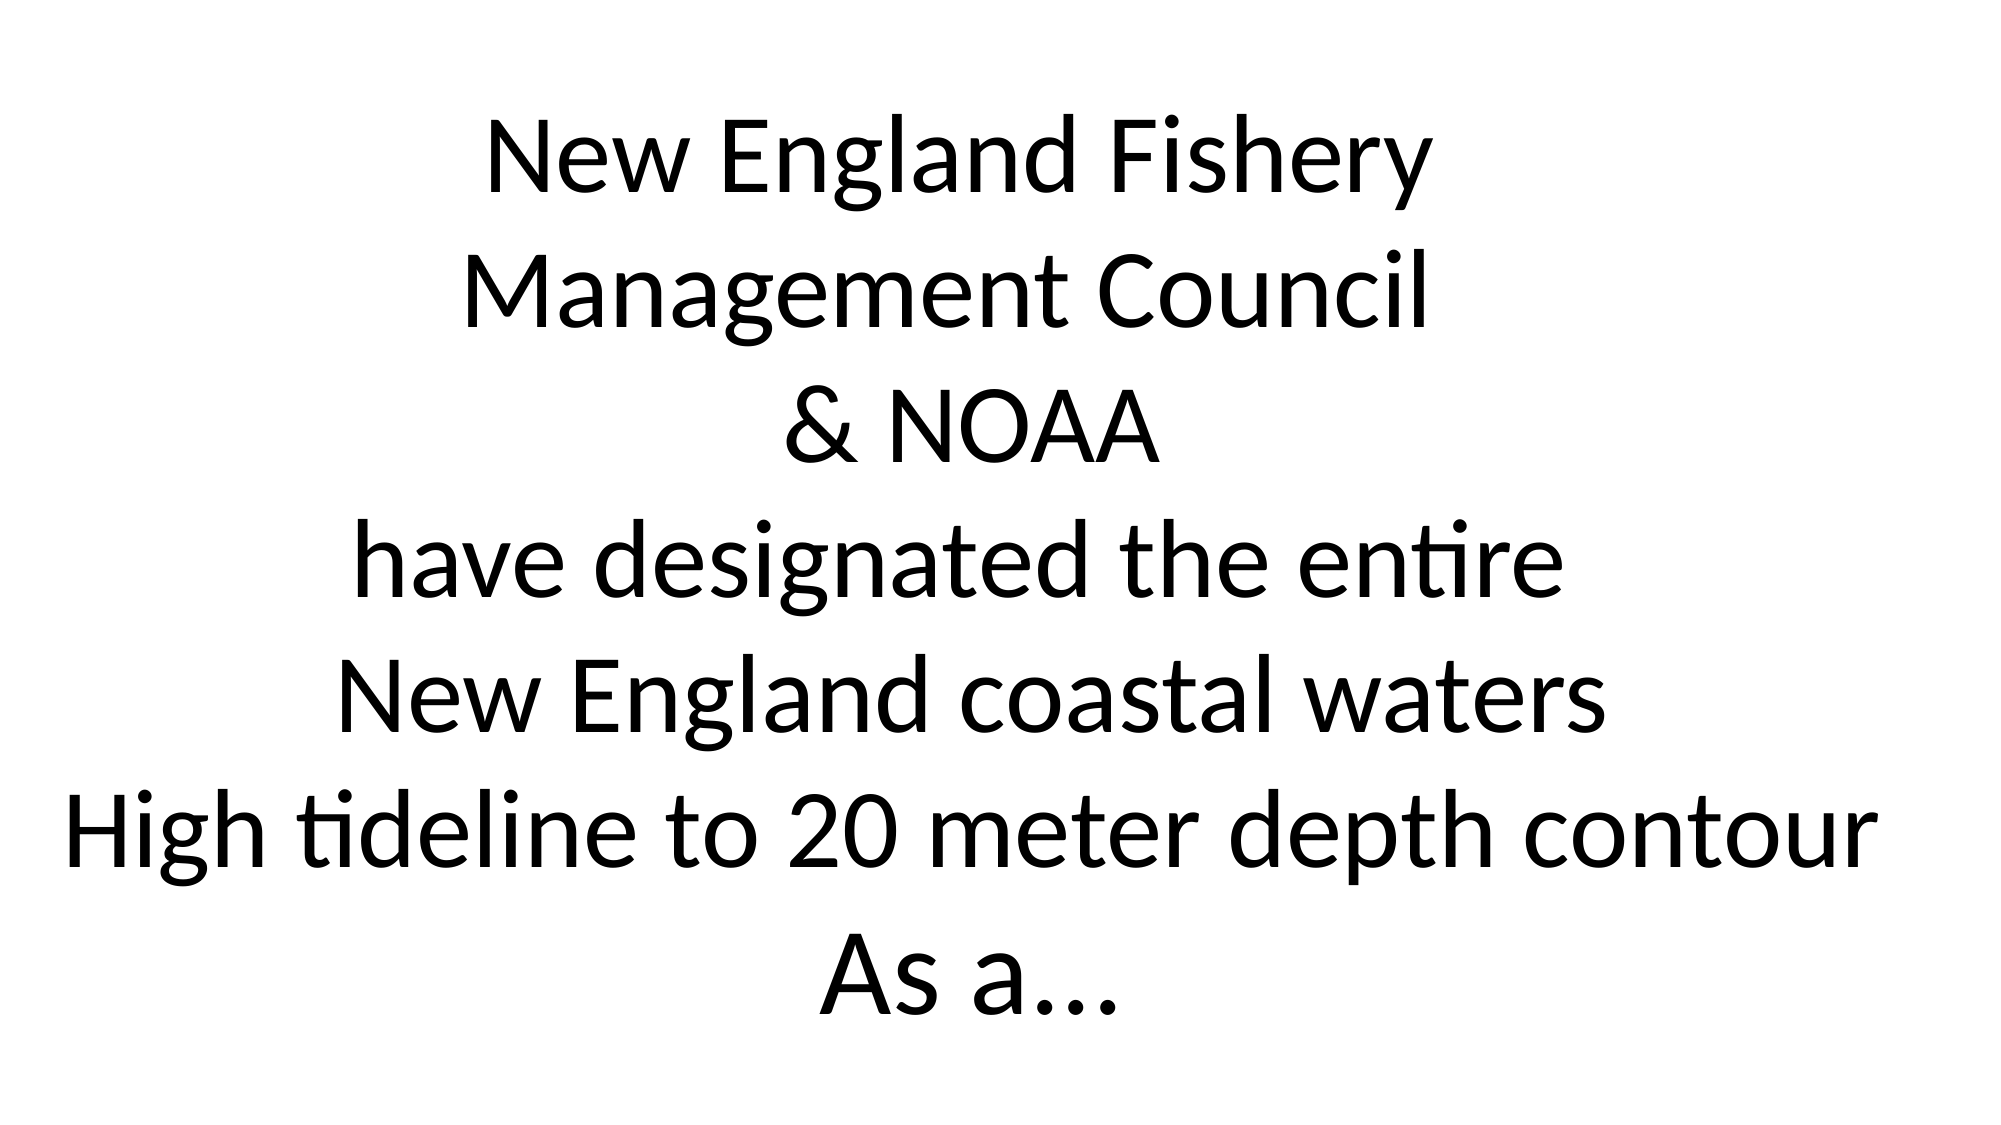

New England Fishery
Management Council
& NOAA
have designated the entire
New England coastal waters
High tideline to 20 meter depth contour
As a...